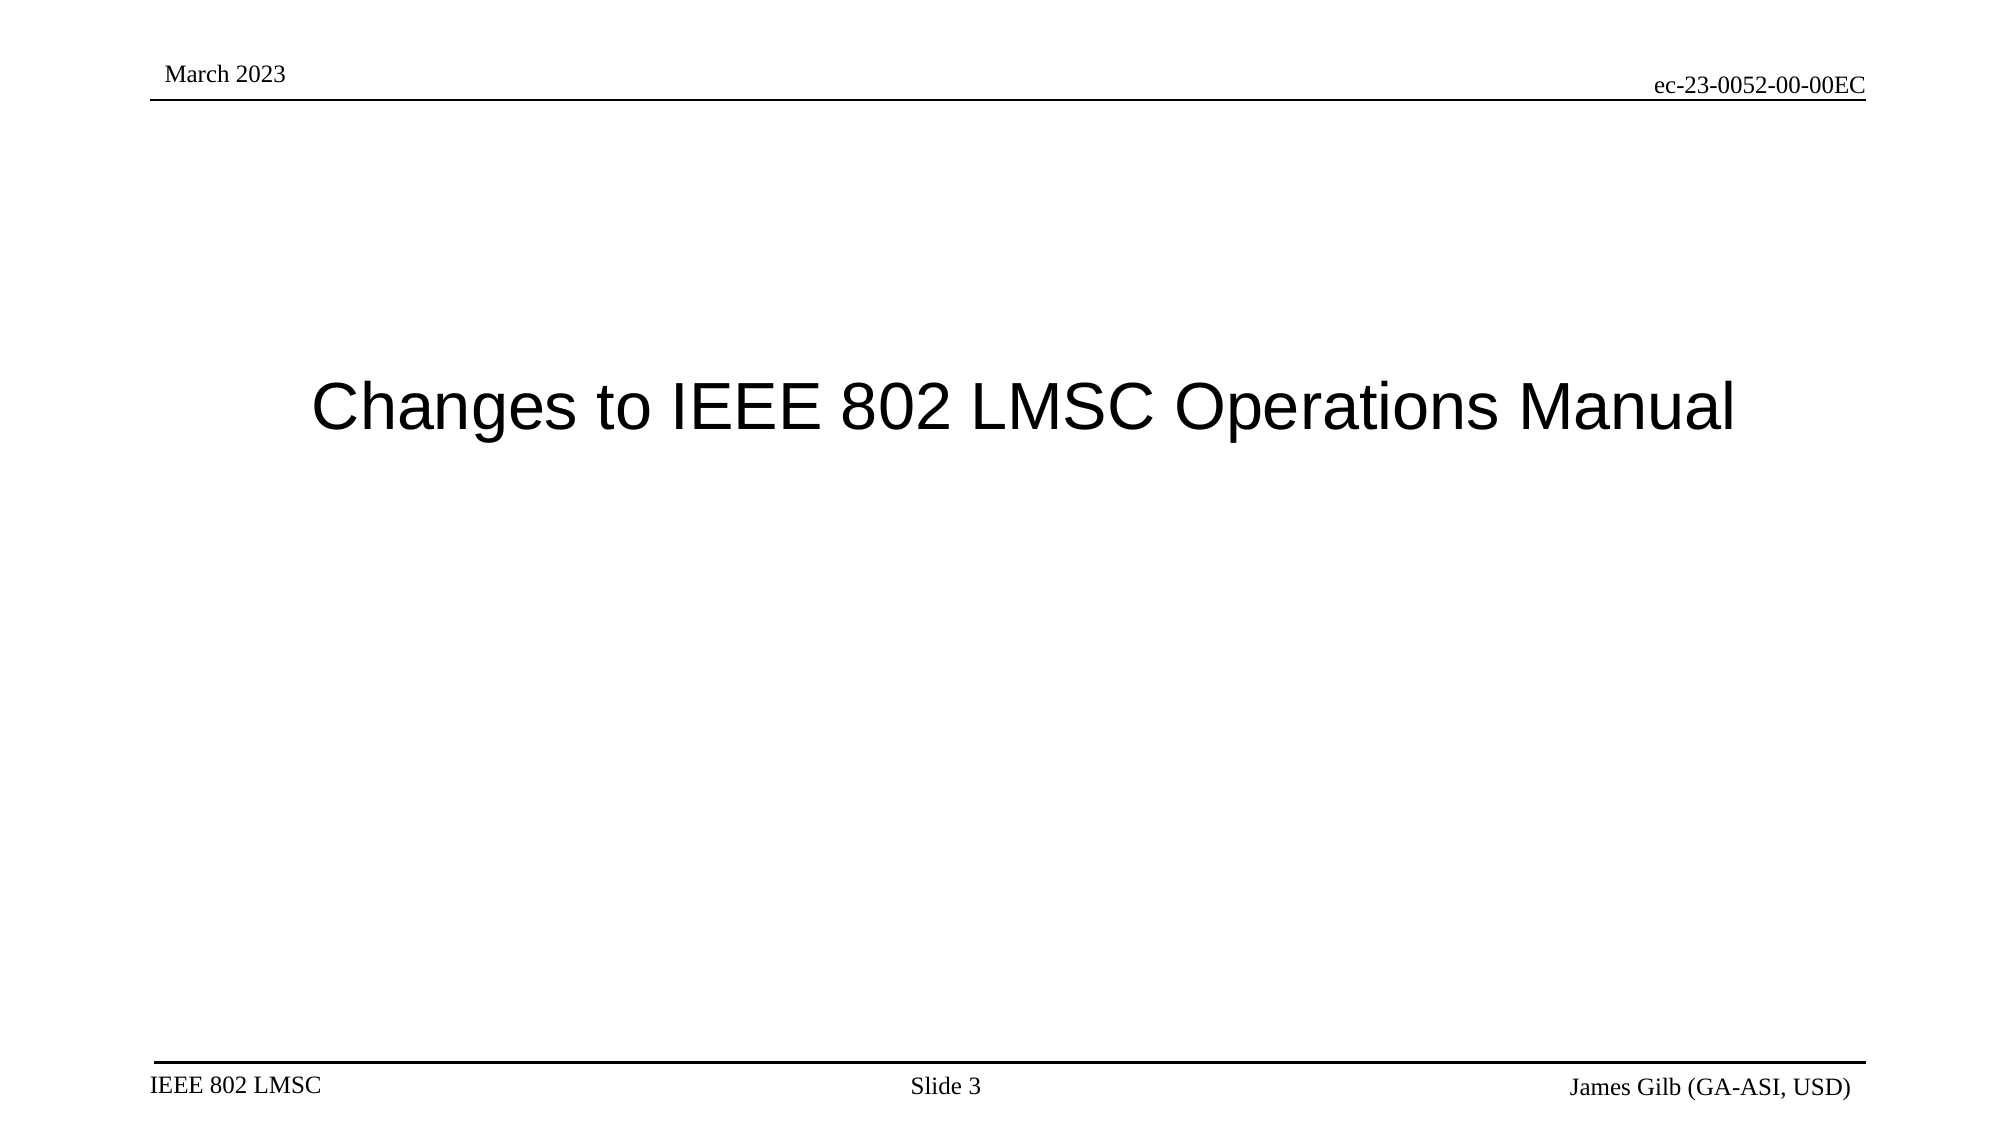

# Changes to IEEE 802 LMSC Operations Manual
3